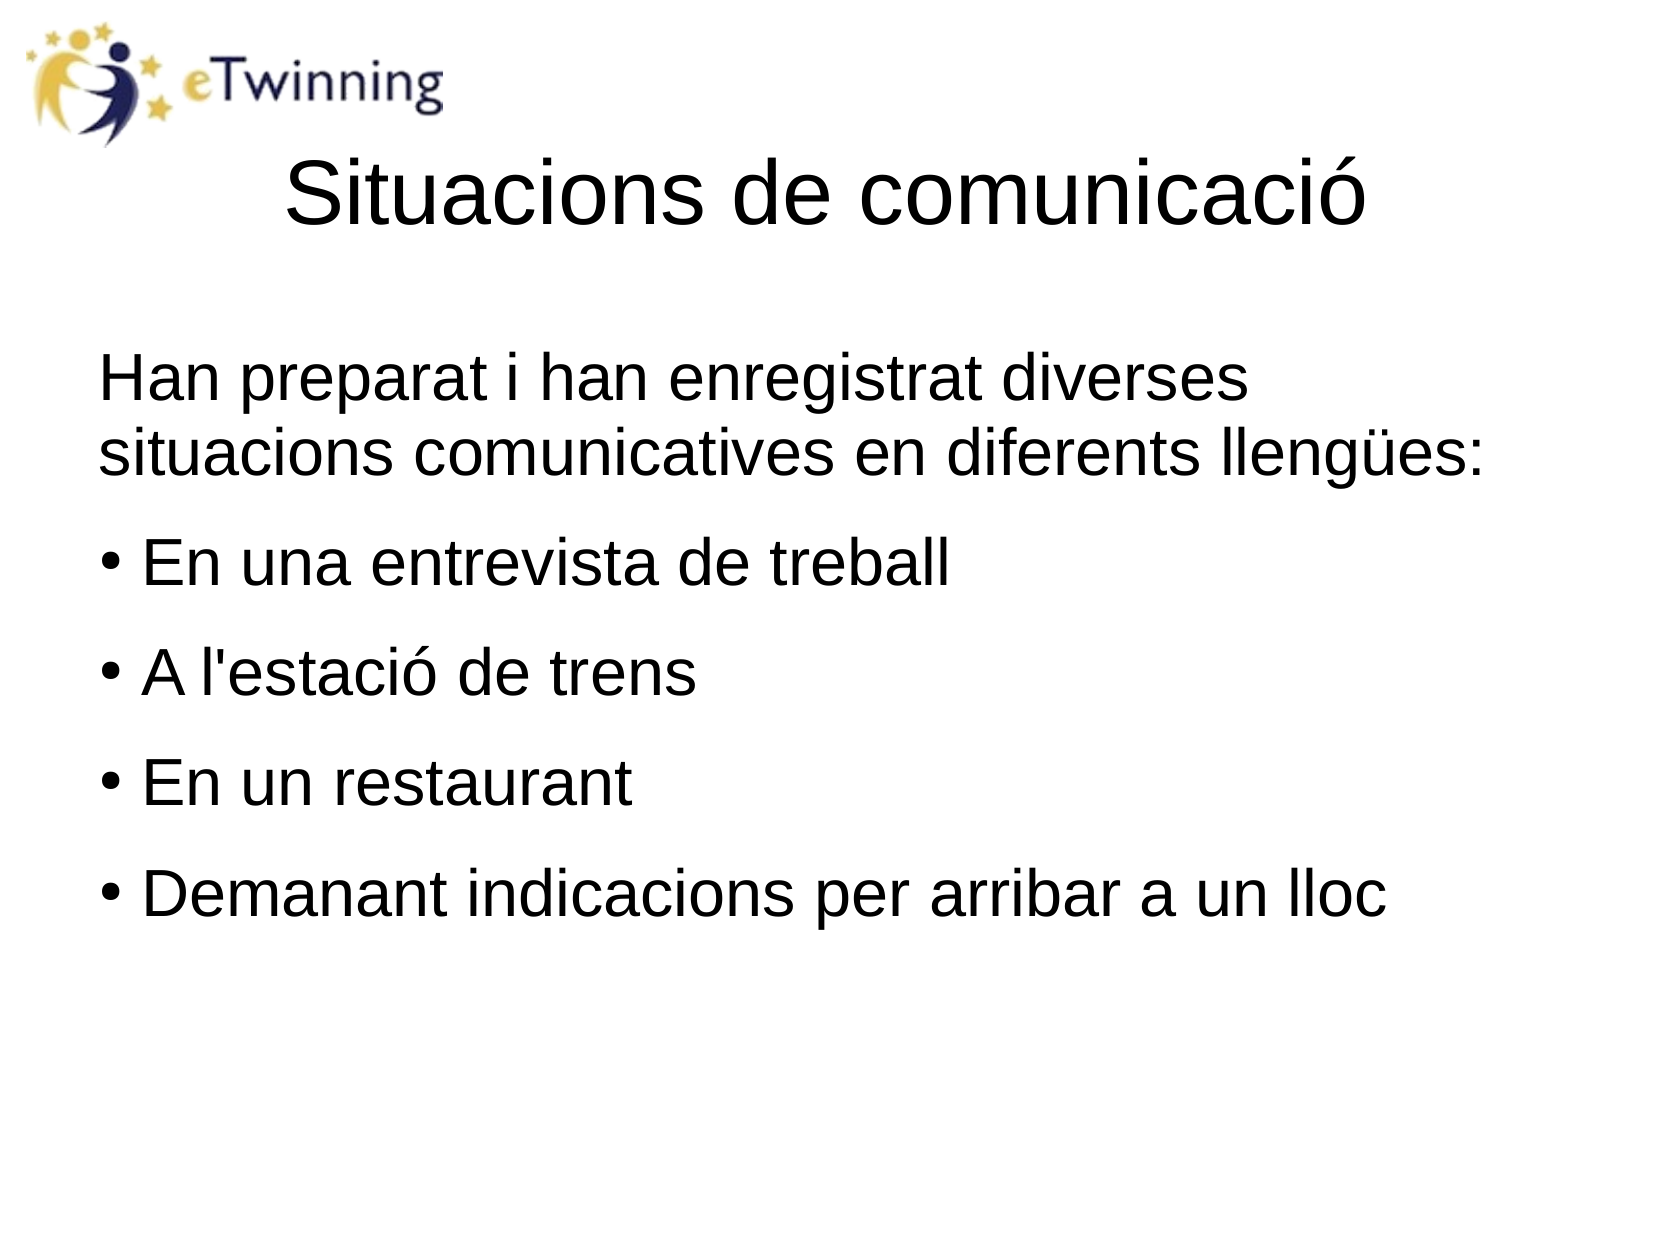

# Situacions de comunicació
Han preparat i han enregistrat diverses situacions comunicatives en diferents llengües:
 En una entrevista de treball
 A l'estació de trens
 En un restaurant
 Demanant indicacions per arribar a un lloc